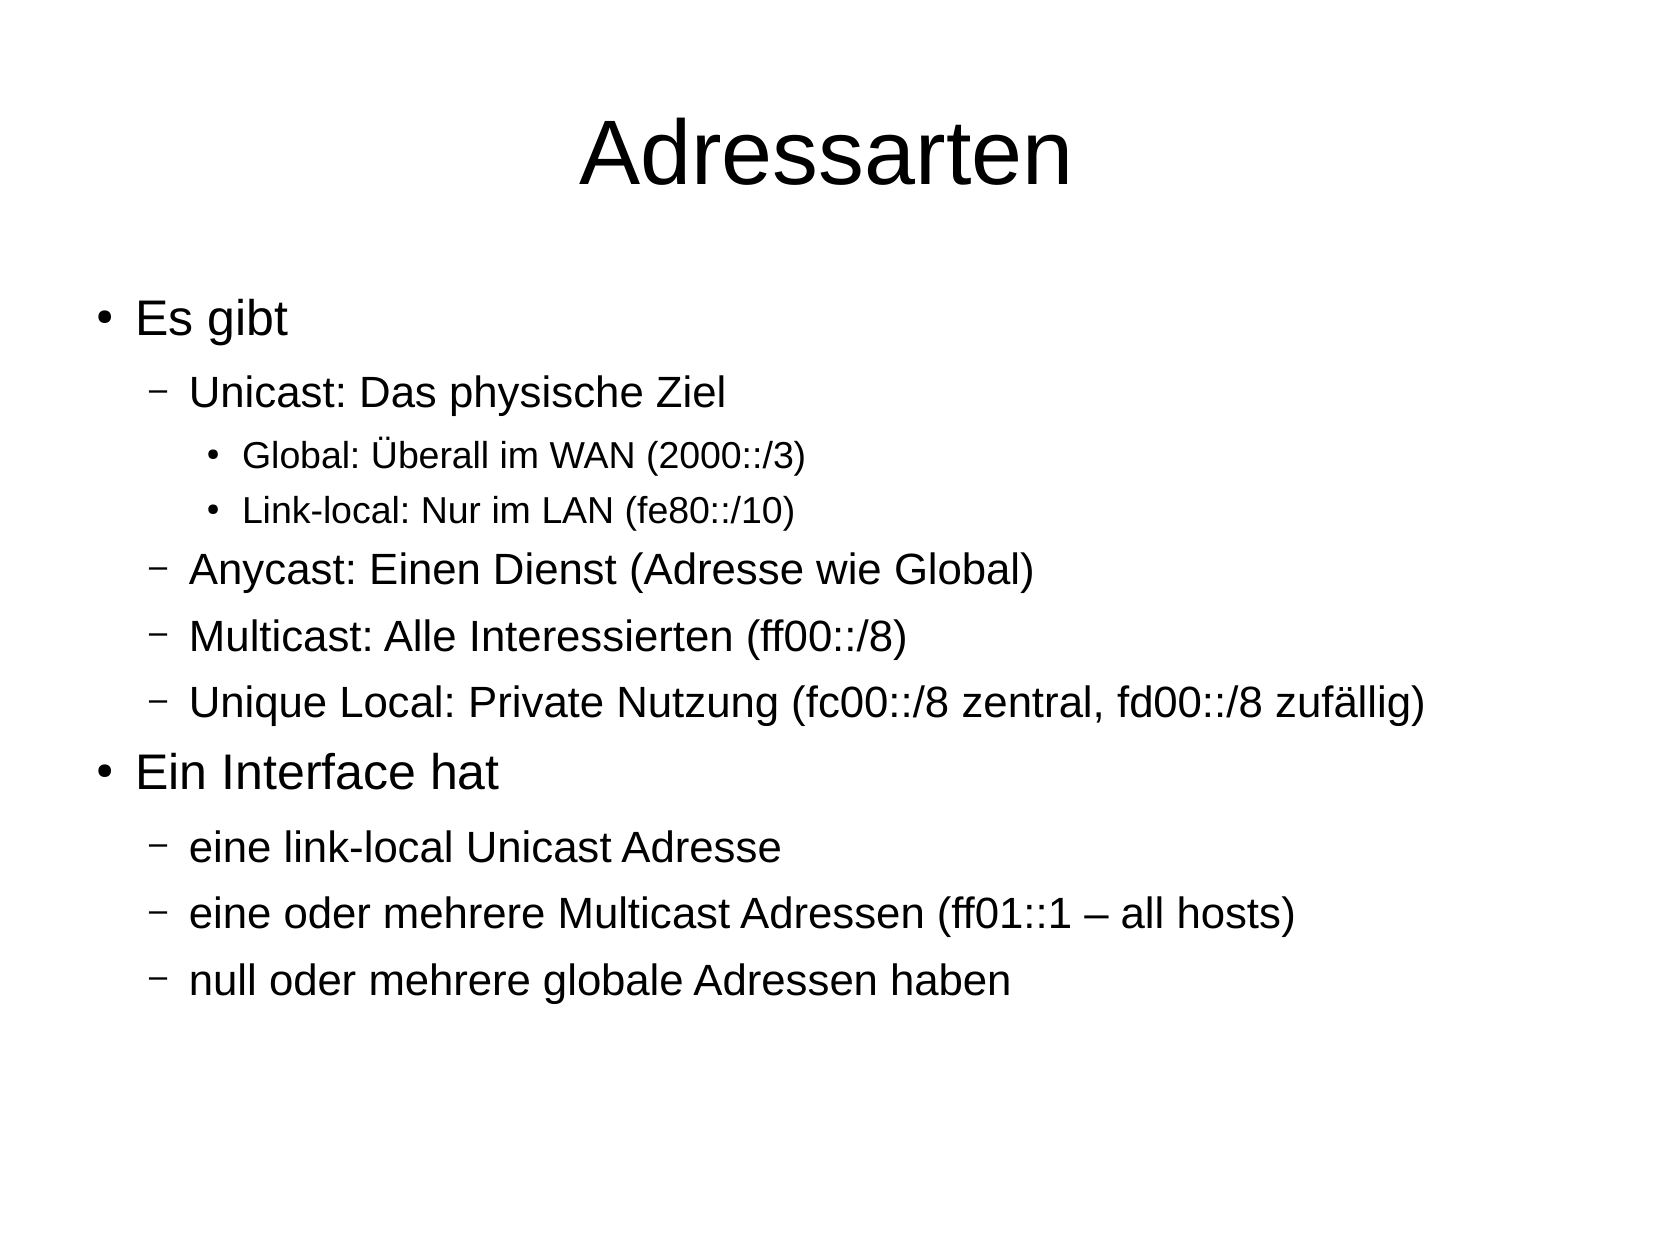

# Adressarten
Es gibt
Unicast: Das physische Ziel
Global: Überall im WAN (2000::/3)
Link-local: Nur im LAN (fe80::/10)
Anycast: Einen Dienst (Adresse wie Global)
Multicast: Alle Interessierten (ff00::/8)
Unique Local: Private Nutzung (fc00::/8 zentral, fd00::/8 zufällig)
Ein Interface hat
eine link-local Unicast Adresse
eine oder mehrere Multicast Adressen (ff01::1 – all hosts)
null oder mehrere globale Adressen haben